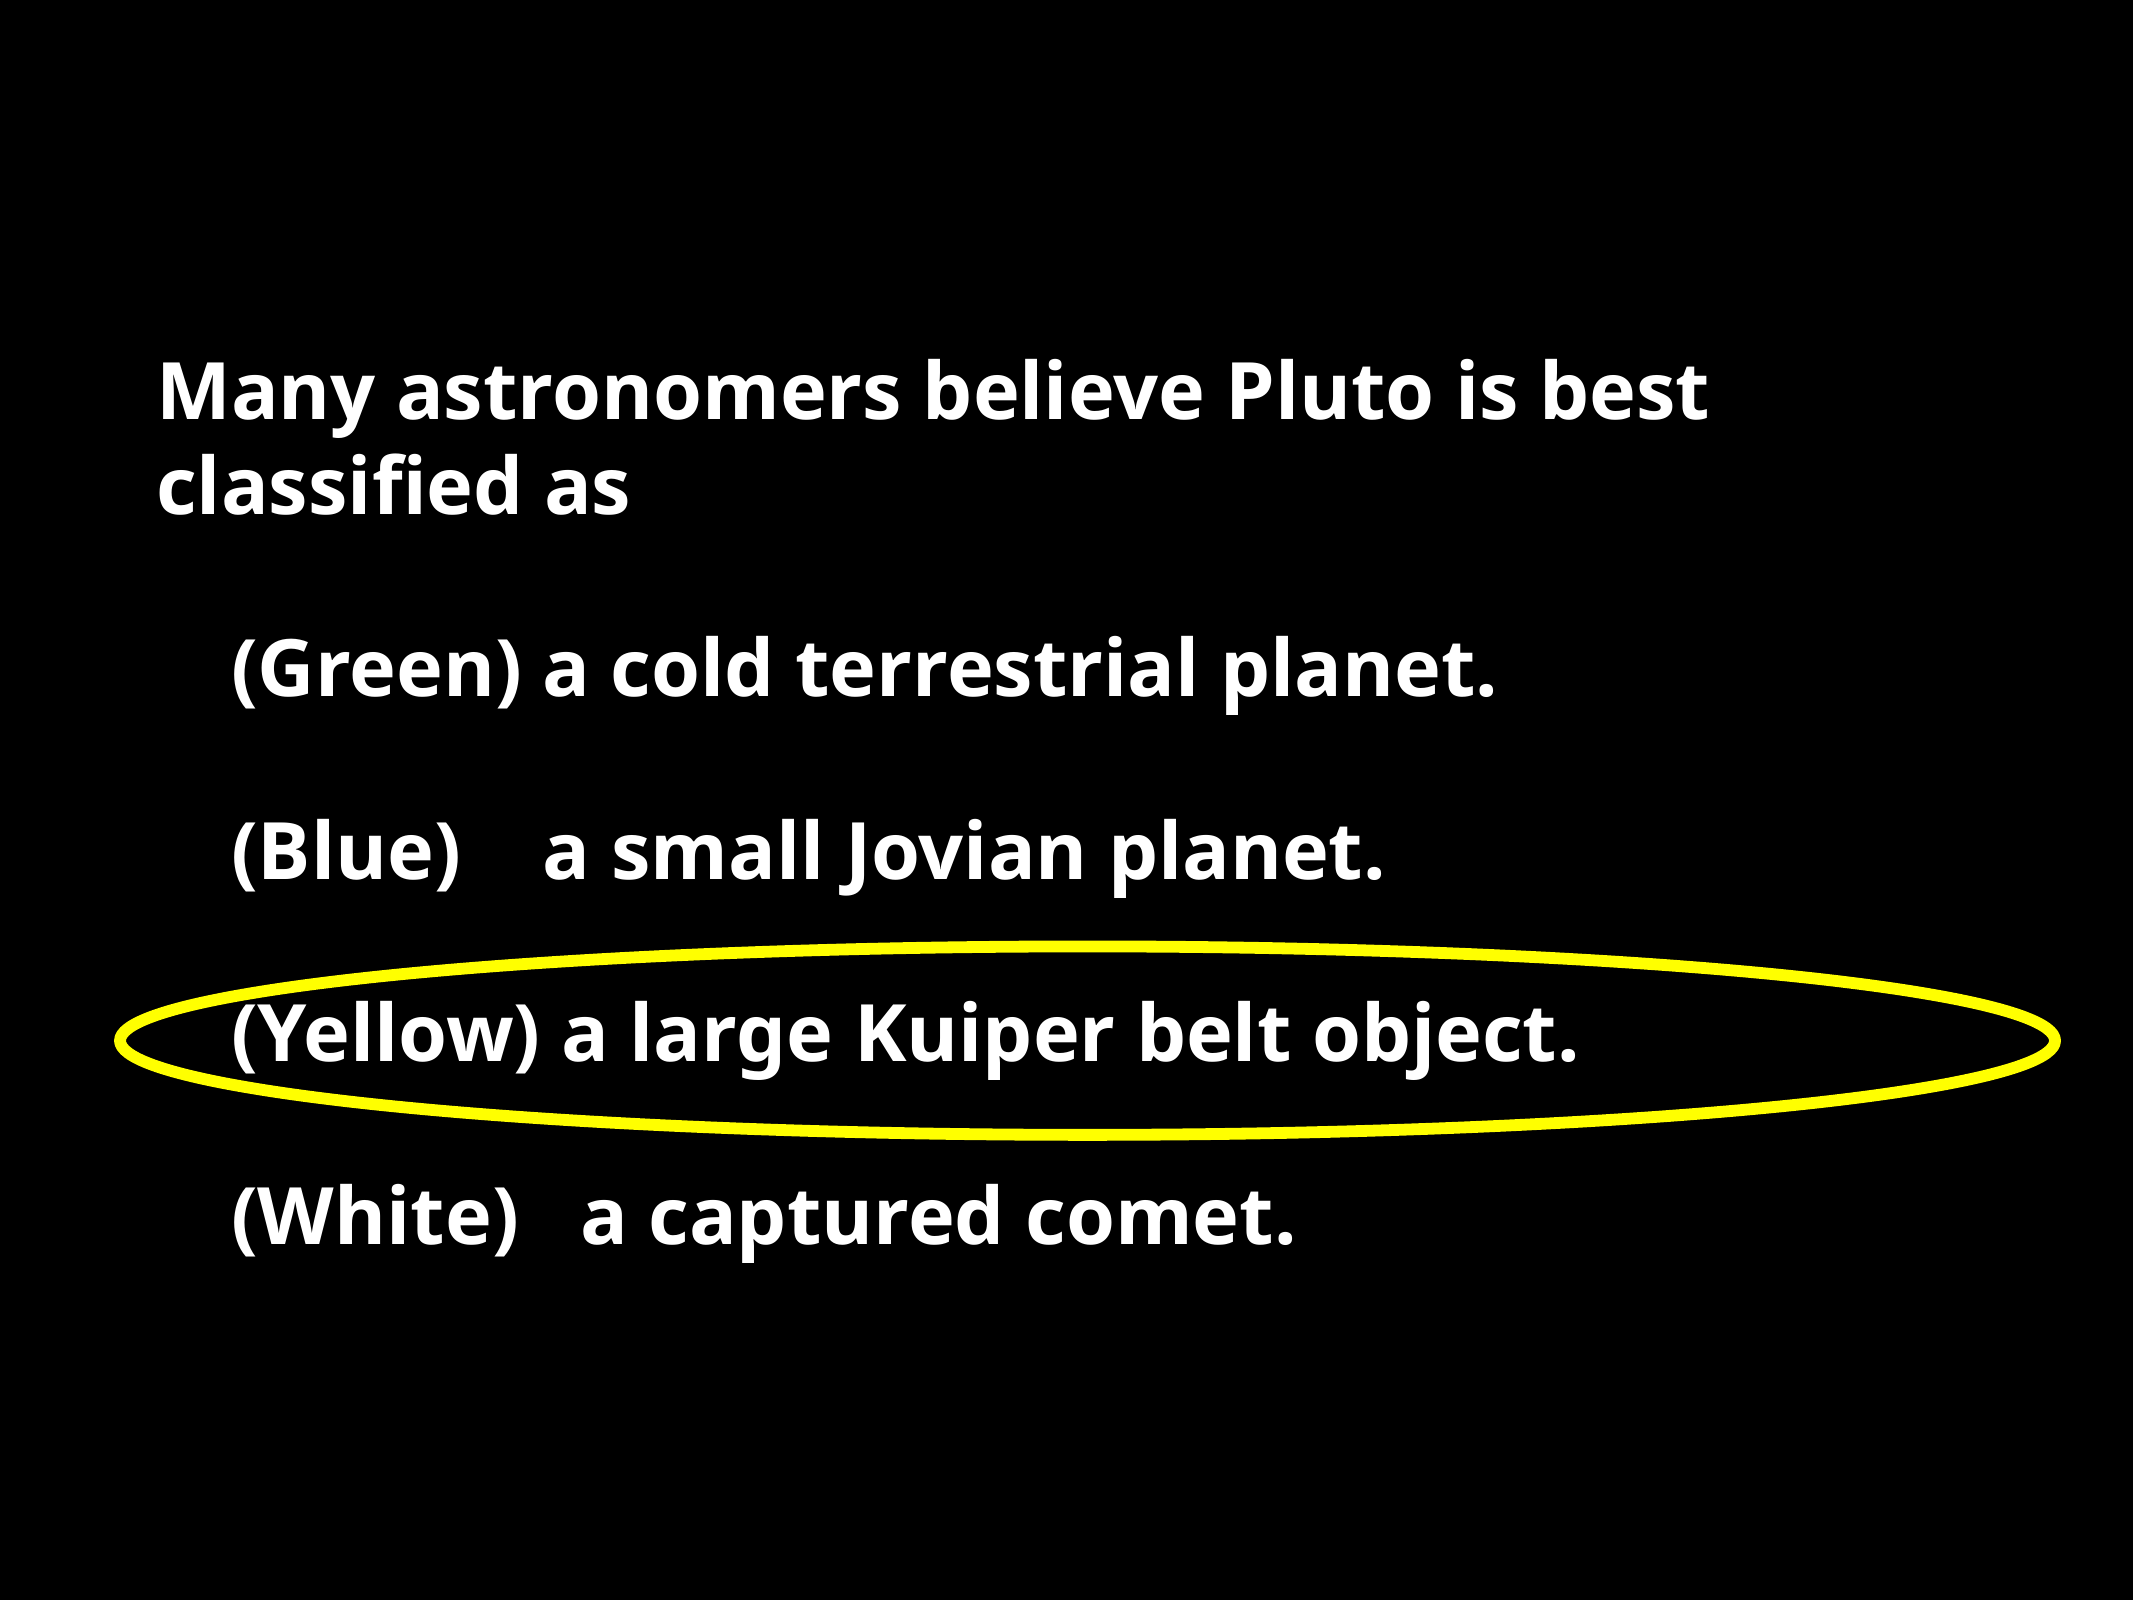

# Many astronomers believe Pluto is best classified as
	(Green) a cold terrestrial planet.
	(Blue) a small Jovian planet.
	(Yellow) a large Kuiper belt object.
	(White) a captured comet.